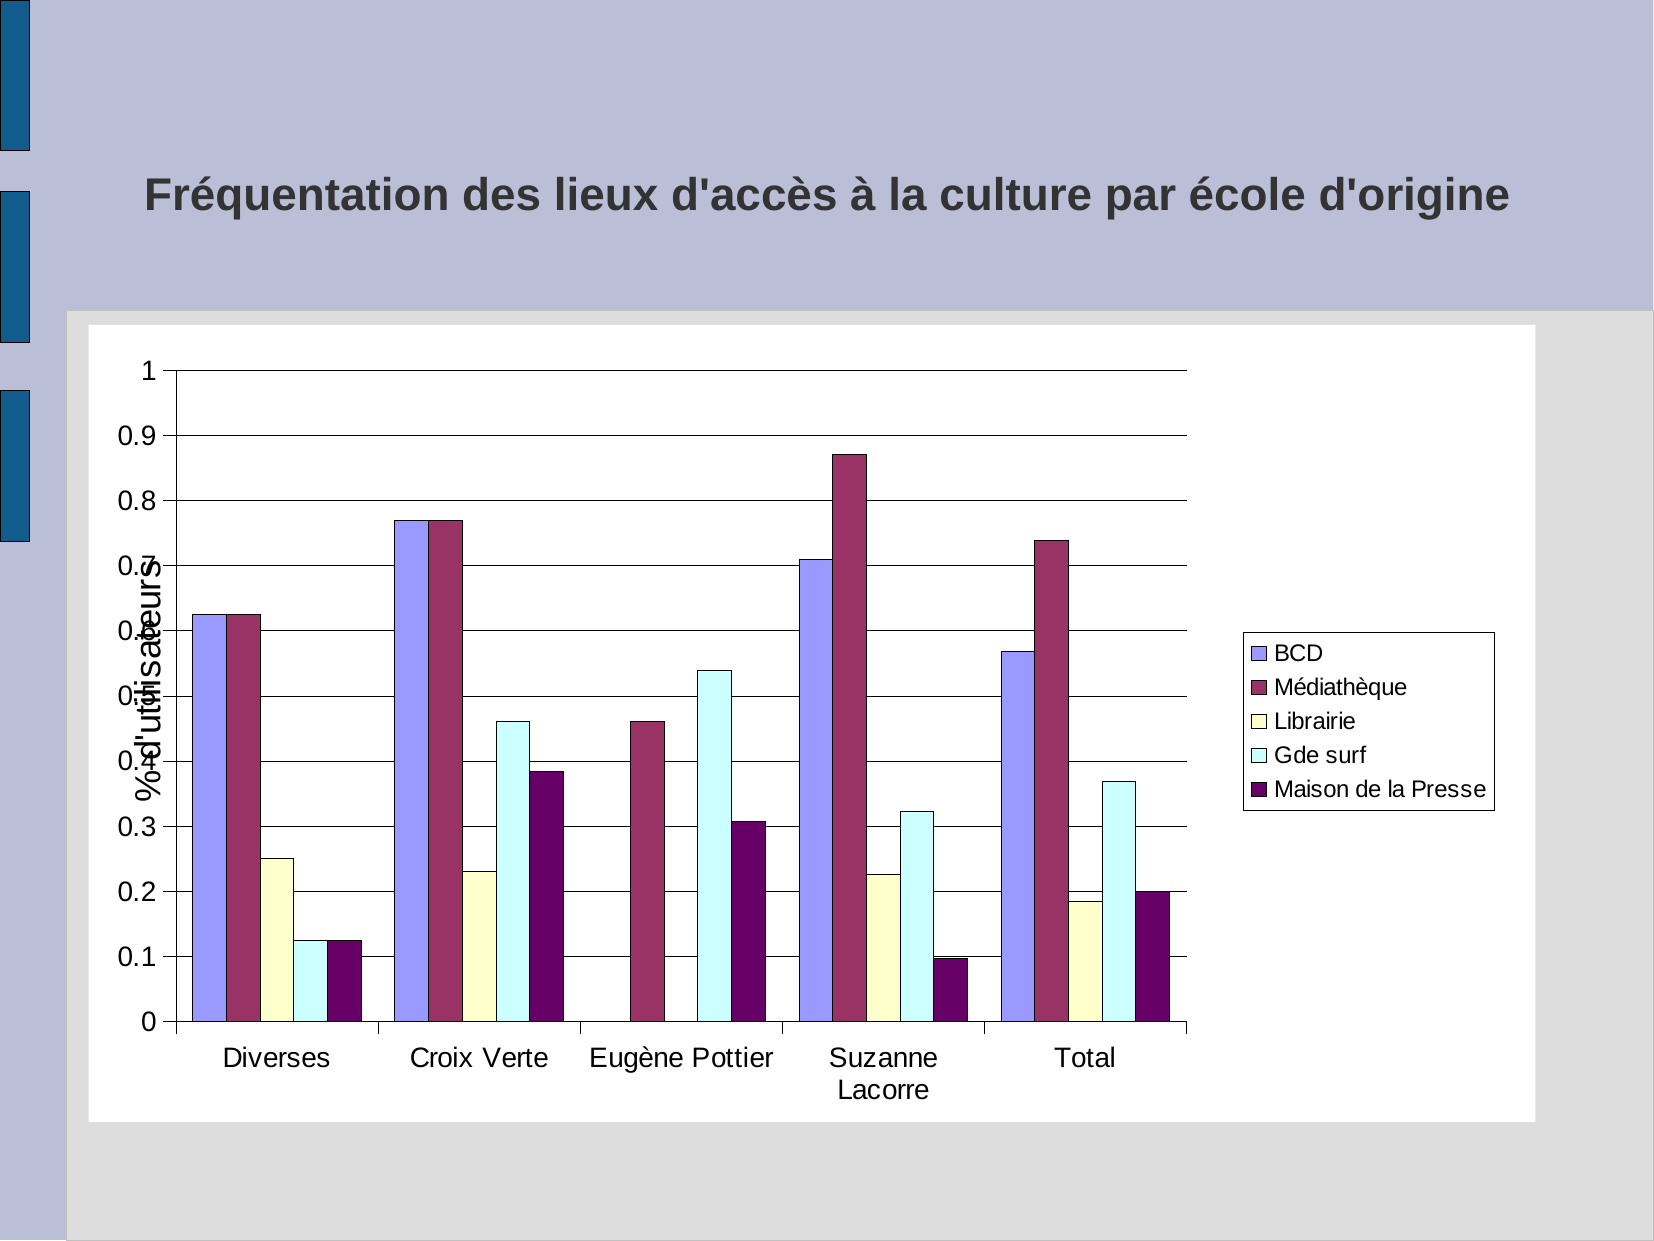

# Fréquentation des lieux d'accès à la culture par école d'origine
### Chart
| Category | BCD | Médiathèque | Librairie | Gde surf | Maison de la Presse |
|---|---|---|---|---|---|
| Diverses | 0.625 | 0.625 | 0.25 | 0.125 | 0.125 |
| Croix Verte | 0.769230769230769 | 0.769230769230769 | 0.230769230769231 | 0.461538461538462 | 0.384615384615385 |
| Eugène Pottier | 0.0 | 0.461538461538462 | 0.0 | 0.538461538461538 | 0.307692307692308 |
| Suzanne Lacorre | 0.709677419354839 | 0.870967741935484 | 0.225806451612903 | 0.32258064516129 | 0.0967741935483871 |
| Total | 0.569230769230769 | 0.738461538461539 | 0.184615384615385 | 0.369230769230769 | 0.2 |